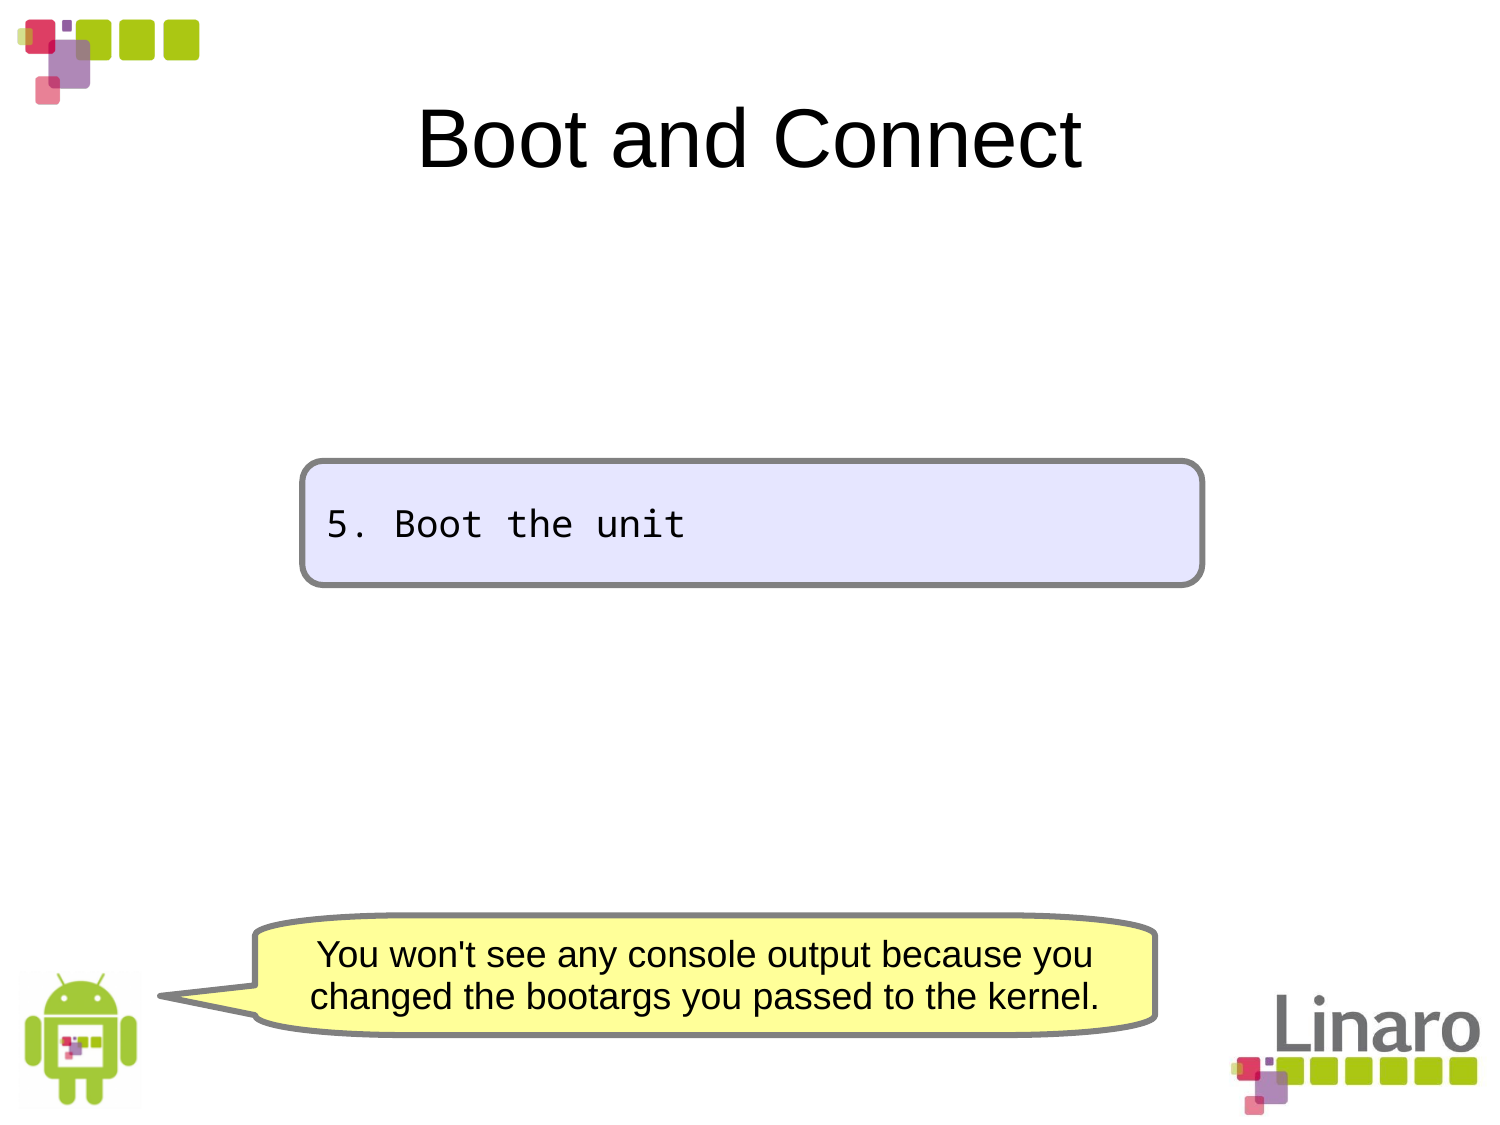

# Boot and Connect
5. Boot the unit
You won't see any console output because you changed the bootargs you passed to the kernel.